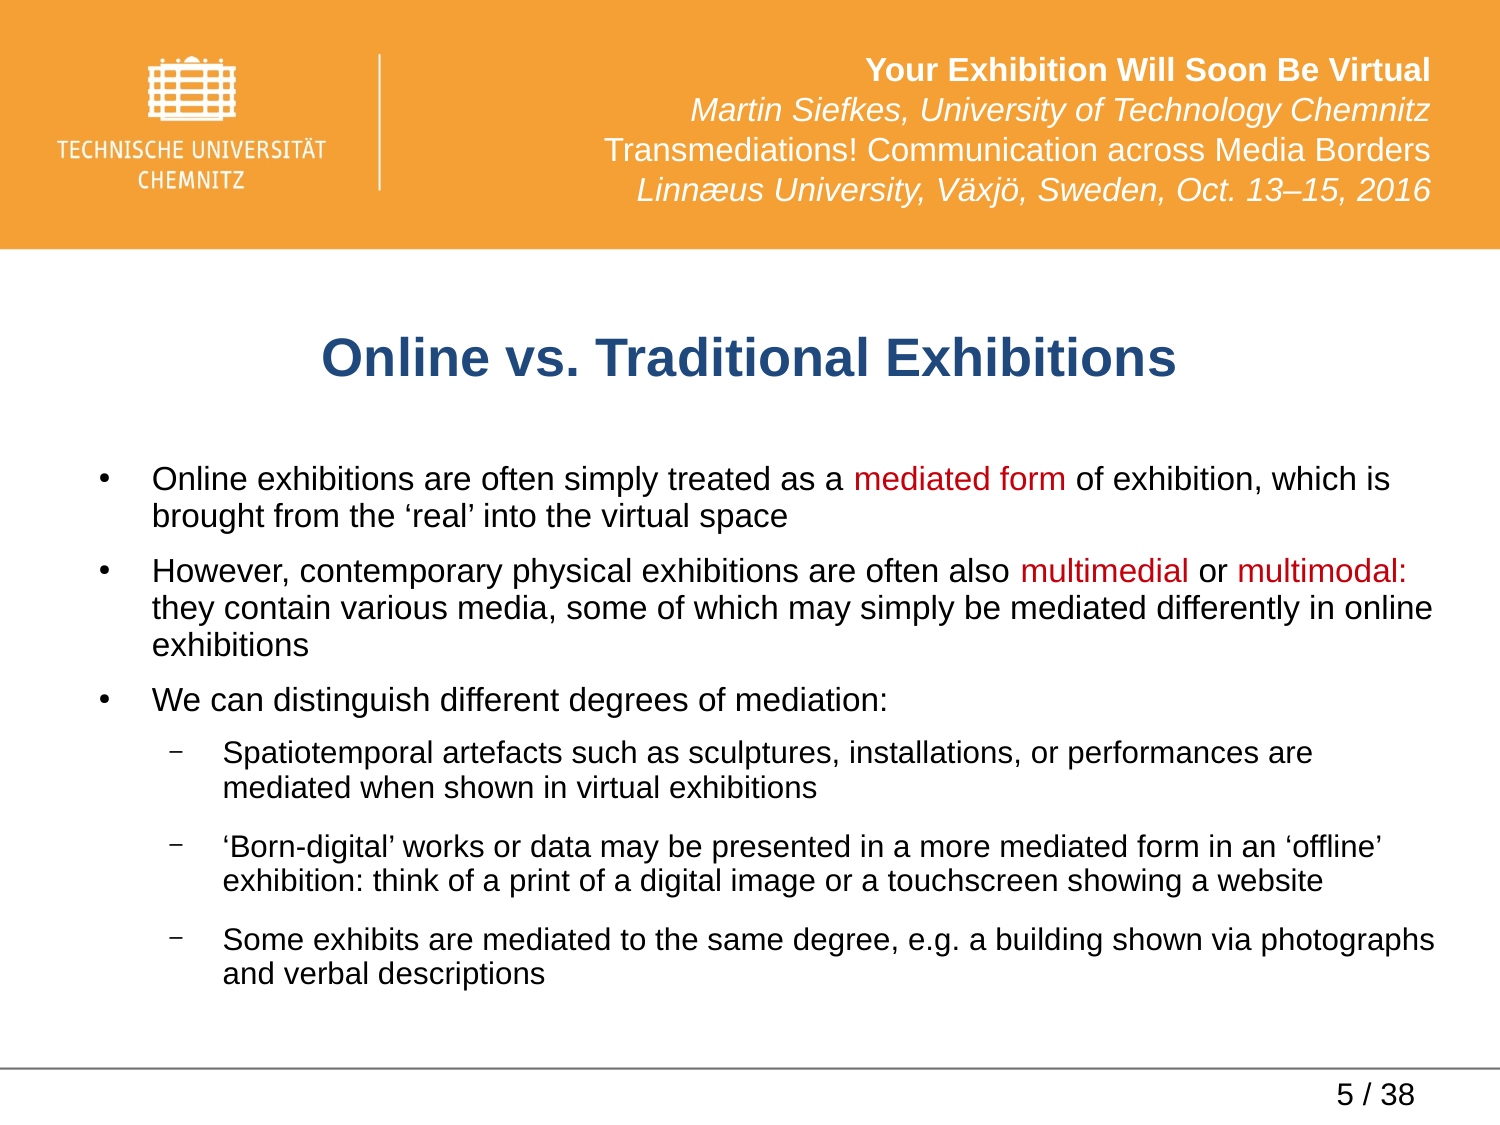

#
Online vs. Traditional Exhibitions
Online exhibitions are often simply treated as a mediated form of exhibition, which is brought from the ‘real’ into the virtual space
However, contemporary physical exhibitions are often also multimedial or multimodal: they contain various media, some of which may simply be mediated differently in online exhibitions
We can distinguish different degrees of mediation:
Spatiotemporal artefacts such as sculptures, installations, or performances are mediated when shown in virtual exhibitions
‘Born-digital’ works or data may be presented in a more mediated form in an ‘offline’ exhibition: think of a print of a digital image or a touchscreen showing a website
Some exhibits are mediated to the same degree, e.g. a building shown via photographs and verbal descriptions